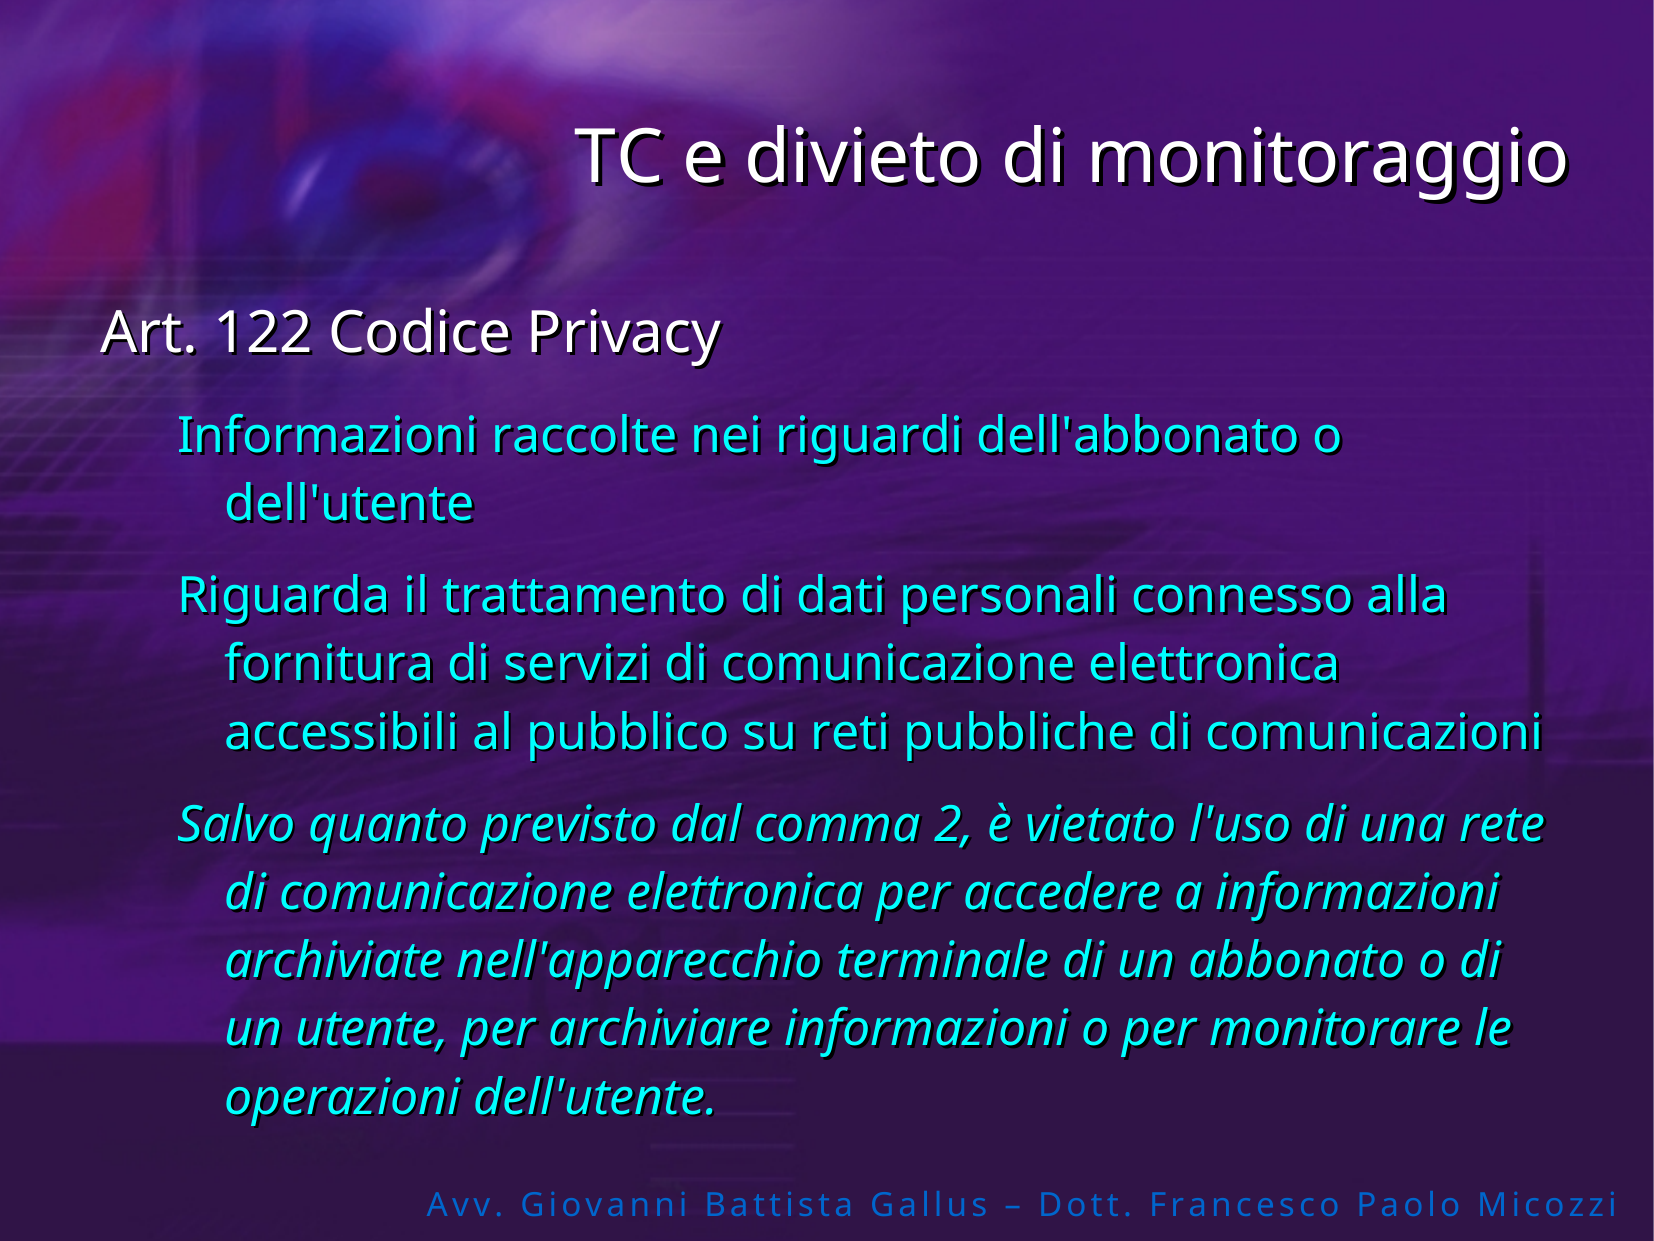

# TC e divieto di monitoraggio
Art. 122 Codice Privacy
Informazioni raccolte nei riguardi dell'abbonato o dell'utente
Riguarda il trattamento di dati personali connesso alla fornitura di servizi di comunicazione elettronica accessibili al pubblico su reti pubbliche di comunicazioni
Salvo quanto previsto dal comma 2, è vietato l'uso di una rete di comunicazione elettronica per accedere a informazioni archiviate nell'apparecchio terminale di un abbonato o di un utente, per archiviare informazioni o per monitorare le operazioni dell'utente.
dott. Francesco Paolo Micozzi - f.micozzi@studionati.it